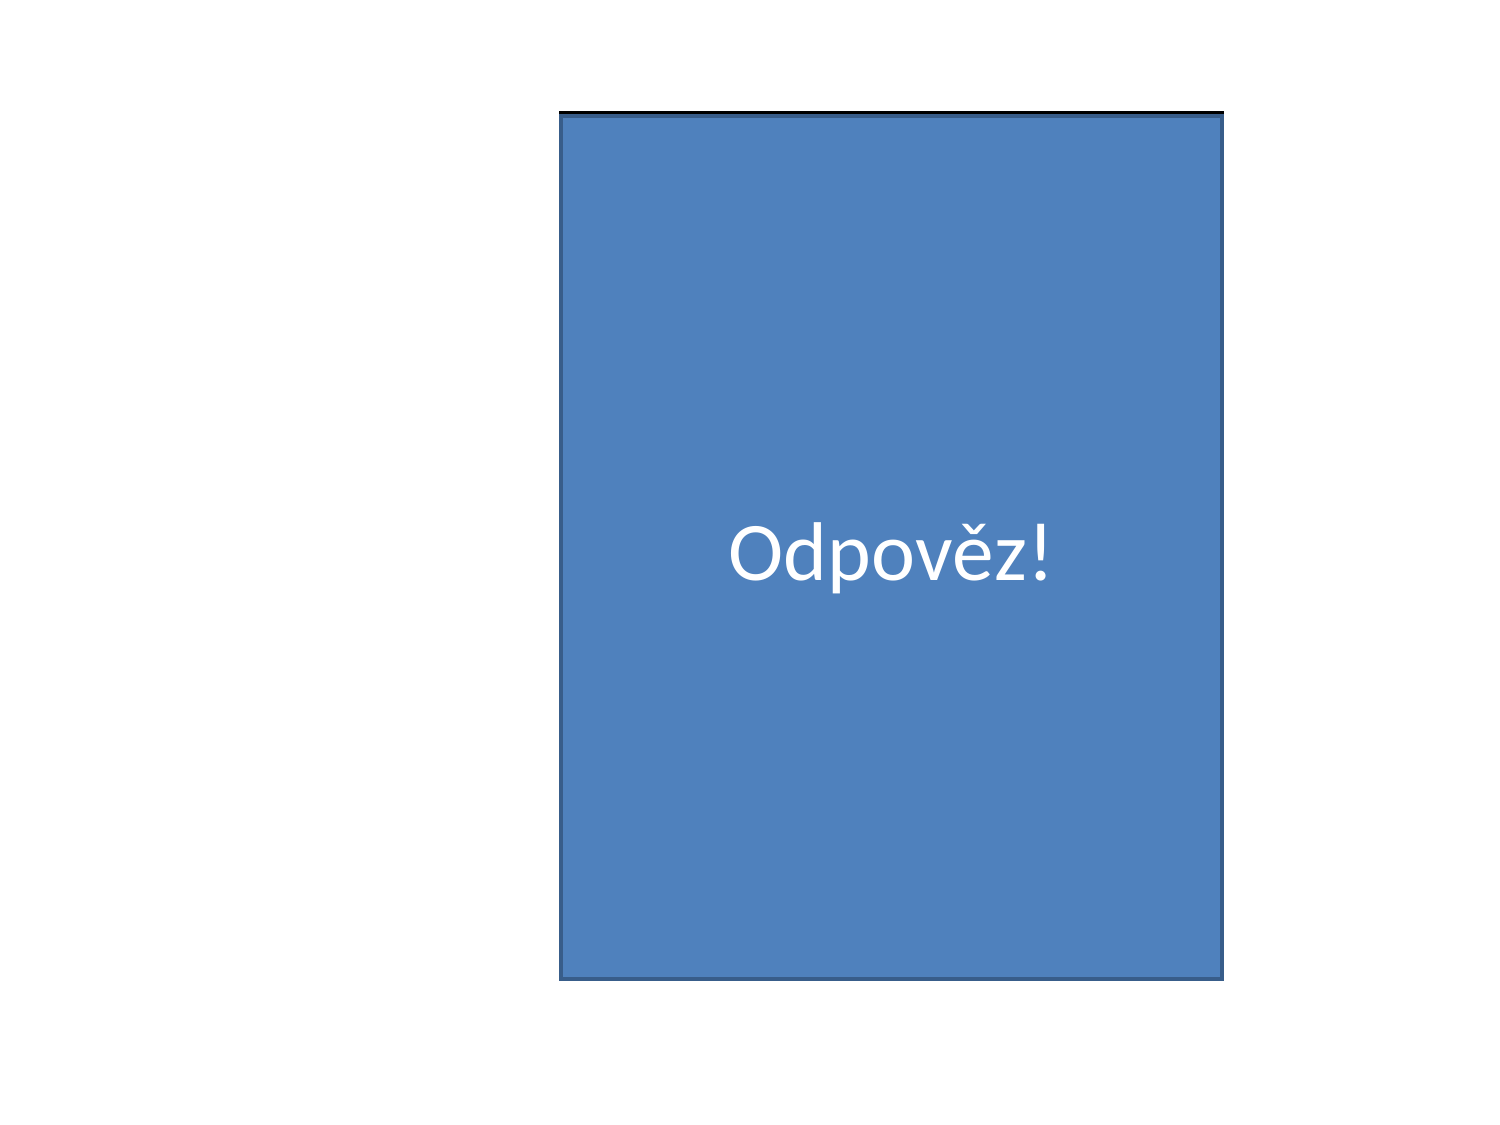

Odpověz!
Jak zjistíme, z jaké látky je
zhotovena modrá krychlička?
3